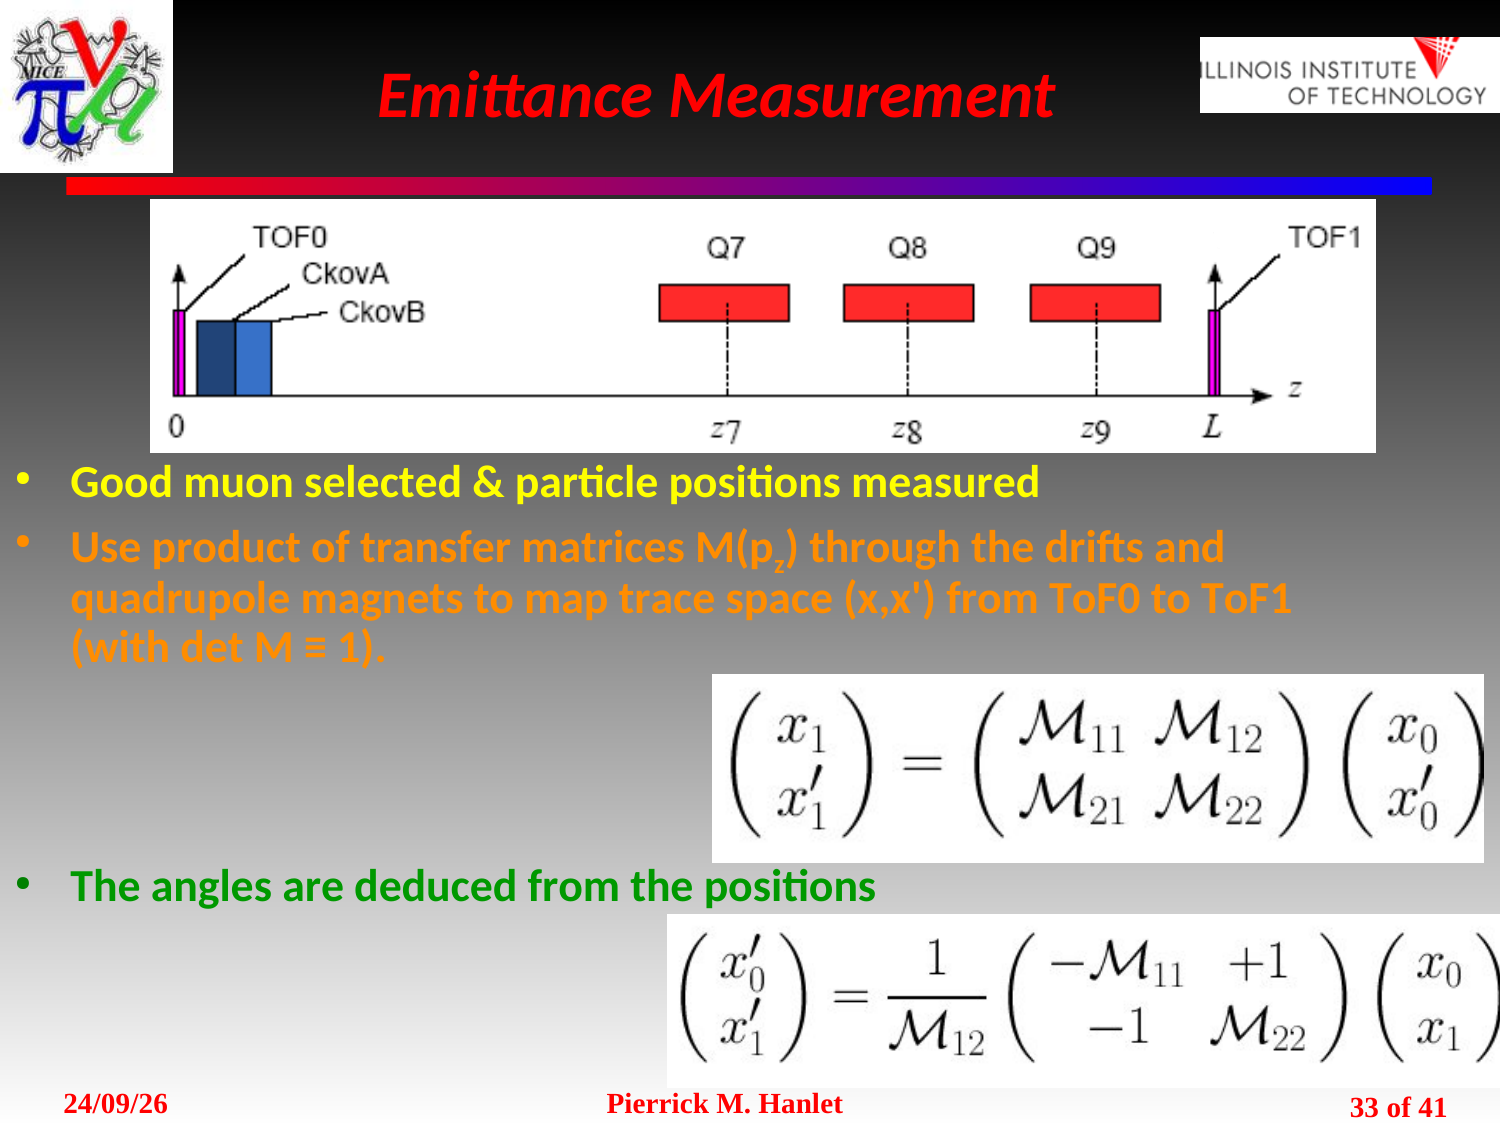

# Emittance Measurement
Good muon selected & particle positions measured
Use product of transfer matrices M(pz) through the drifts and quadrupole magnets to map trace space (x,x') from ToF0 to ToF1 (with det M ≡ 1).
The angles are deduced from the positions
33
Pierrick Hanlet